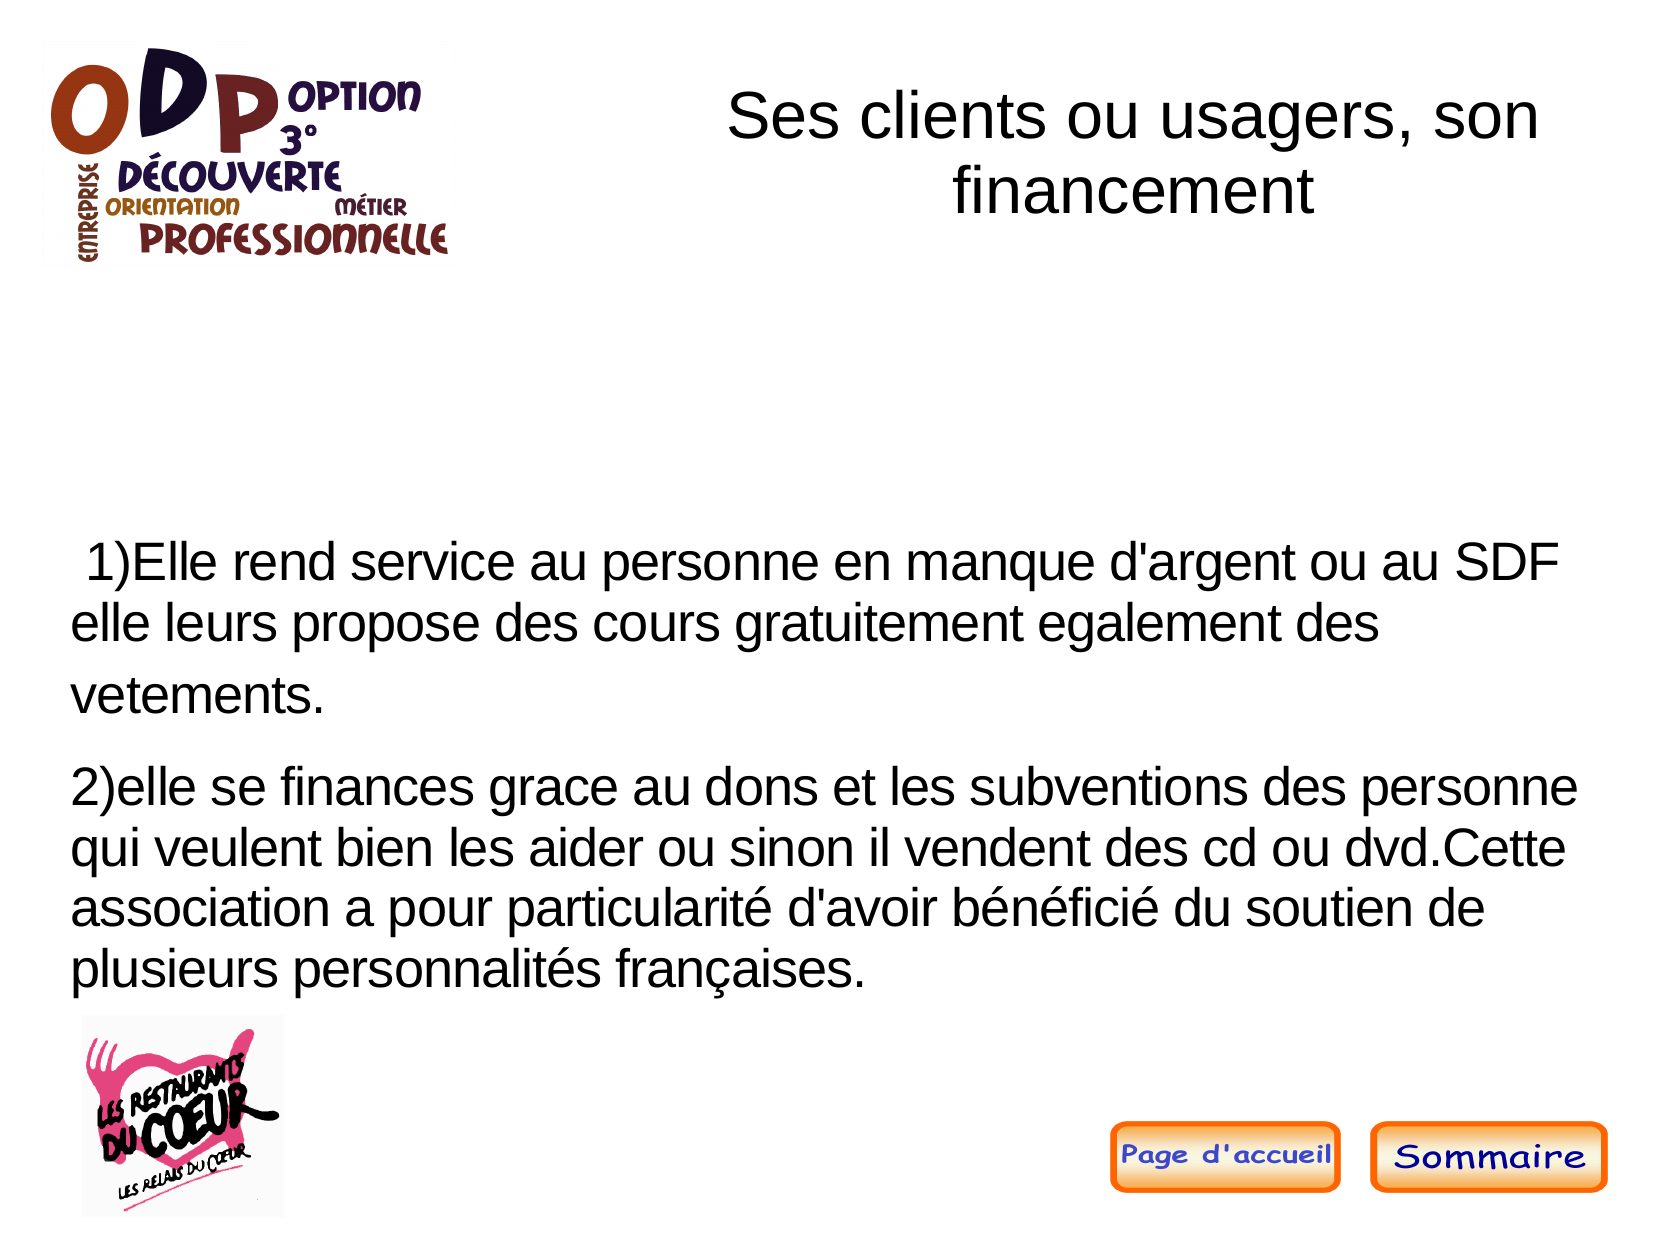

# Ses clients ou usagers, son financement
 1)Elle rend service au personne en manque d'argent ou au SDF elle leurs propose des cours gratuitement egalement des vetements.
2)elle se finances grace au dons et les subventions des personne qui veulent bien les aider ou sinon il vendent des cd ou dvd.Cette association a pour particularité d'avoir bénéficié du soutien de plusieurs personnalités françaises.